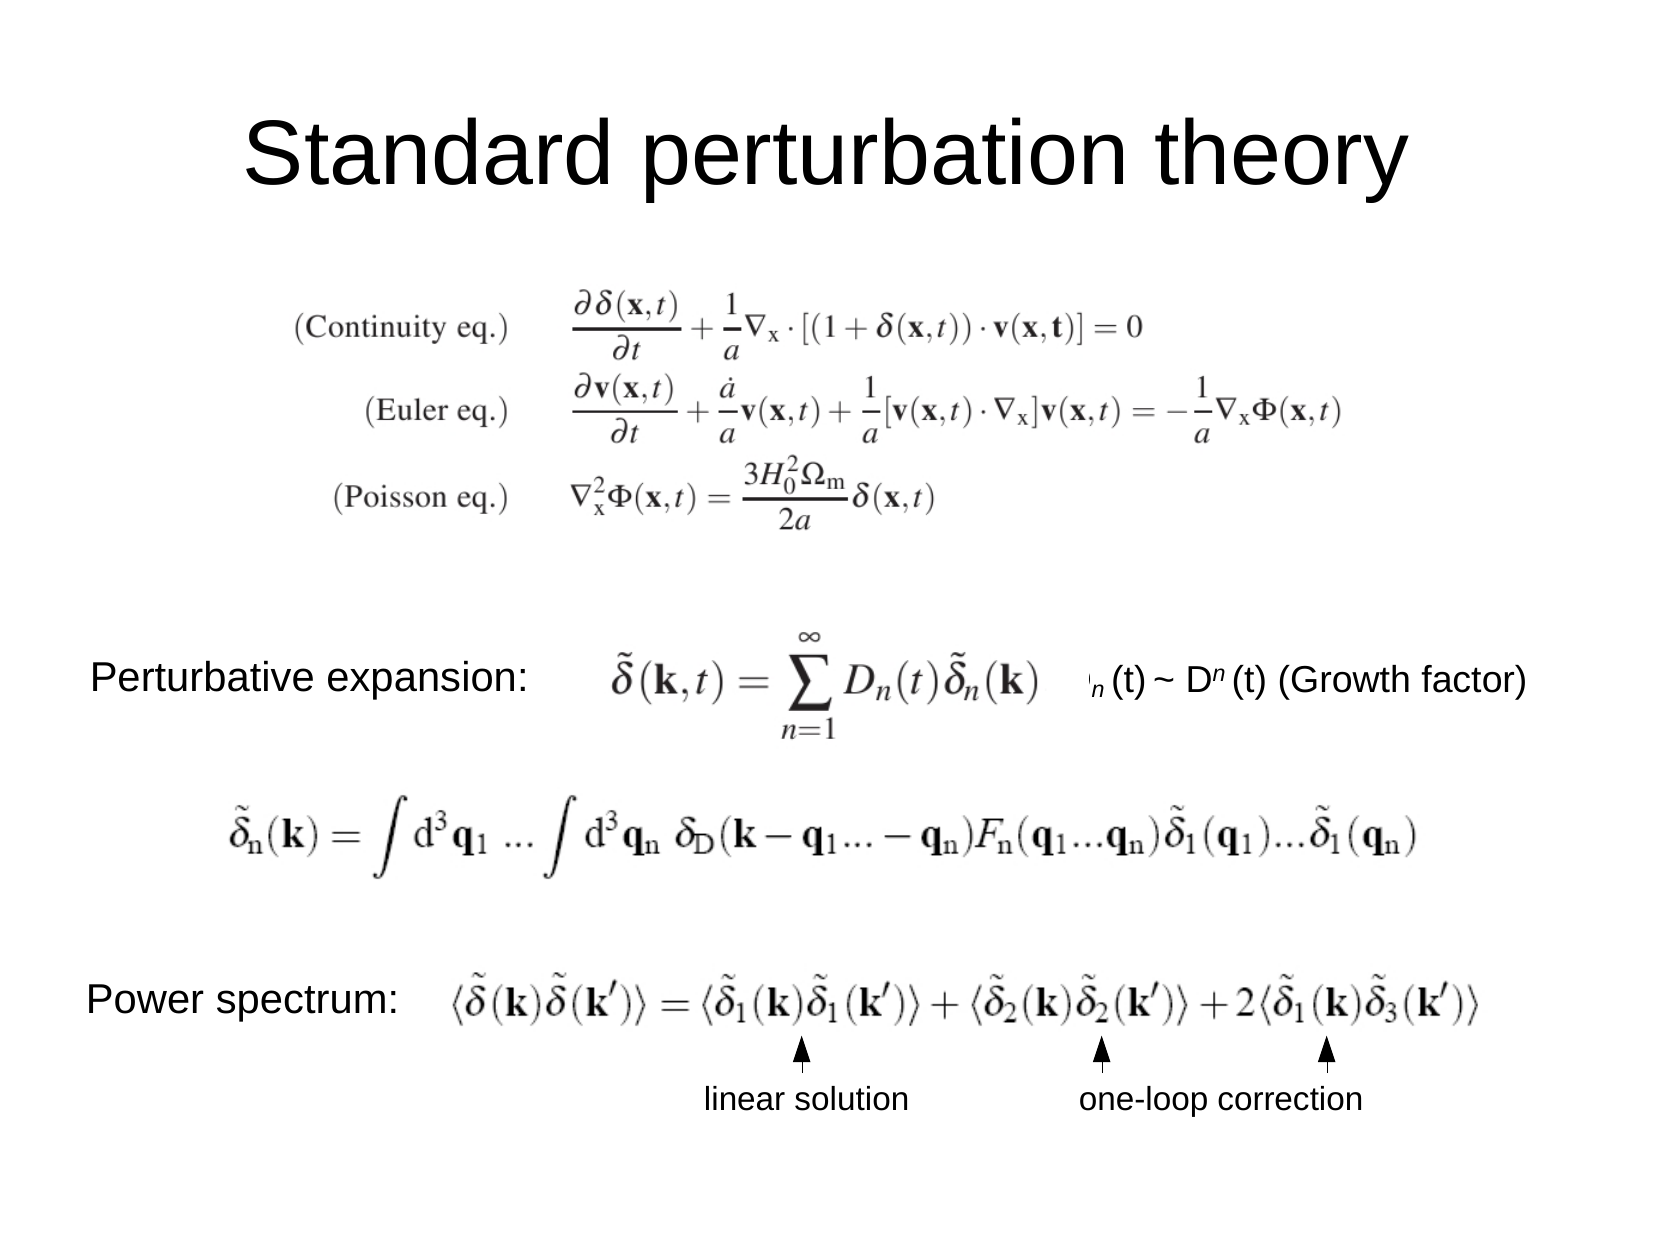

# Standard perturbation theory
Perturbative expansion:
Dn (t) ~ Dn (t) (Growth factor)
Power spectrum:
linear solution
one-loop correction